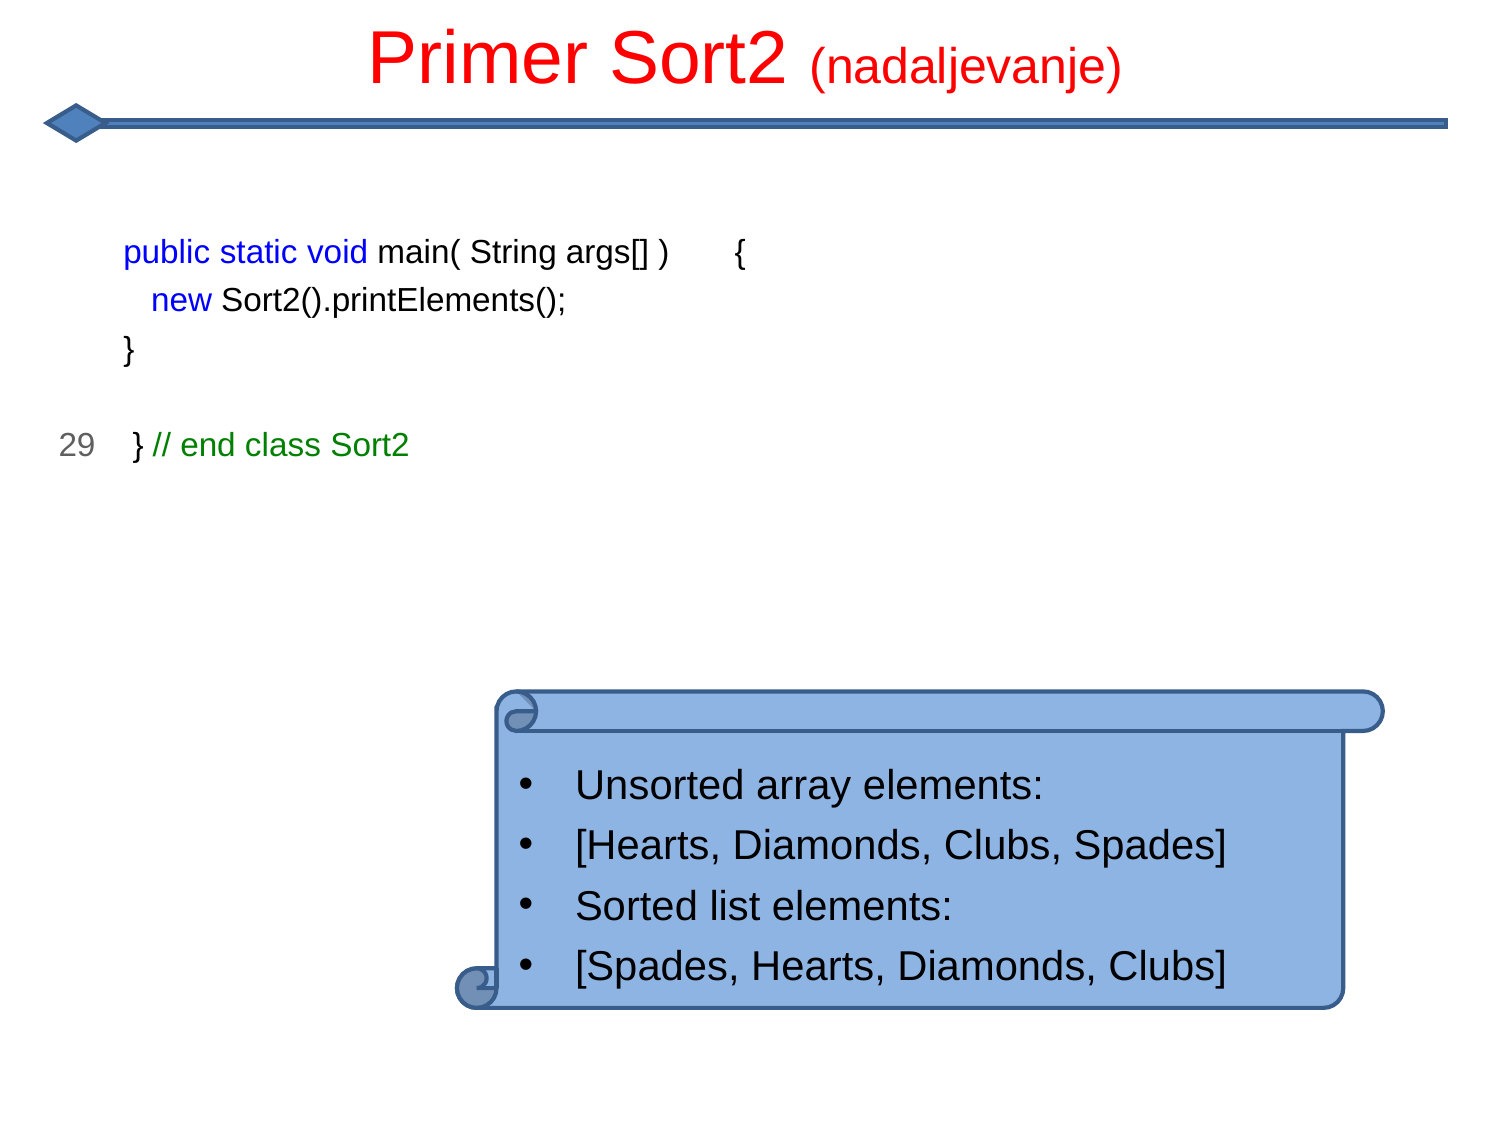

# Primer Sort2 (nadaljevanje)
 public static void main( String args[] ) {
 new Sort2().printElements();
 }
29 } // end class Sort2
Unsorted array elements:
[Hearts, Diamonds, Clubs, Spades]
Sorted list elements:
[Spades, Hearts, Diamonds, Clubs]